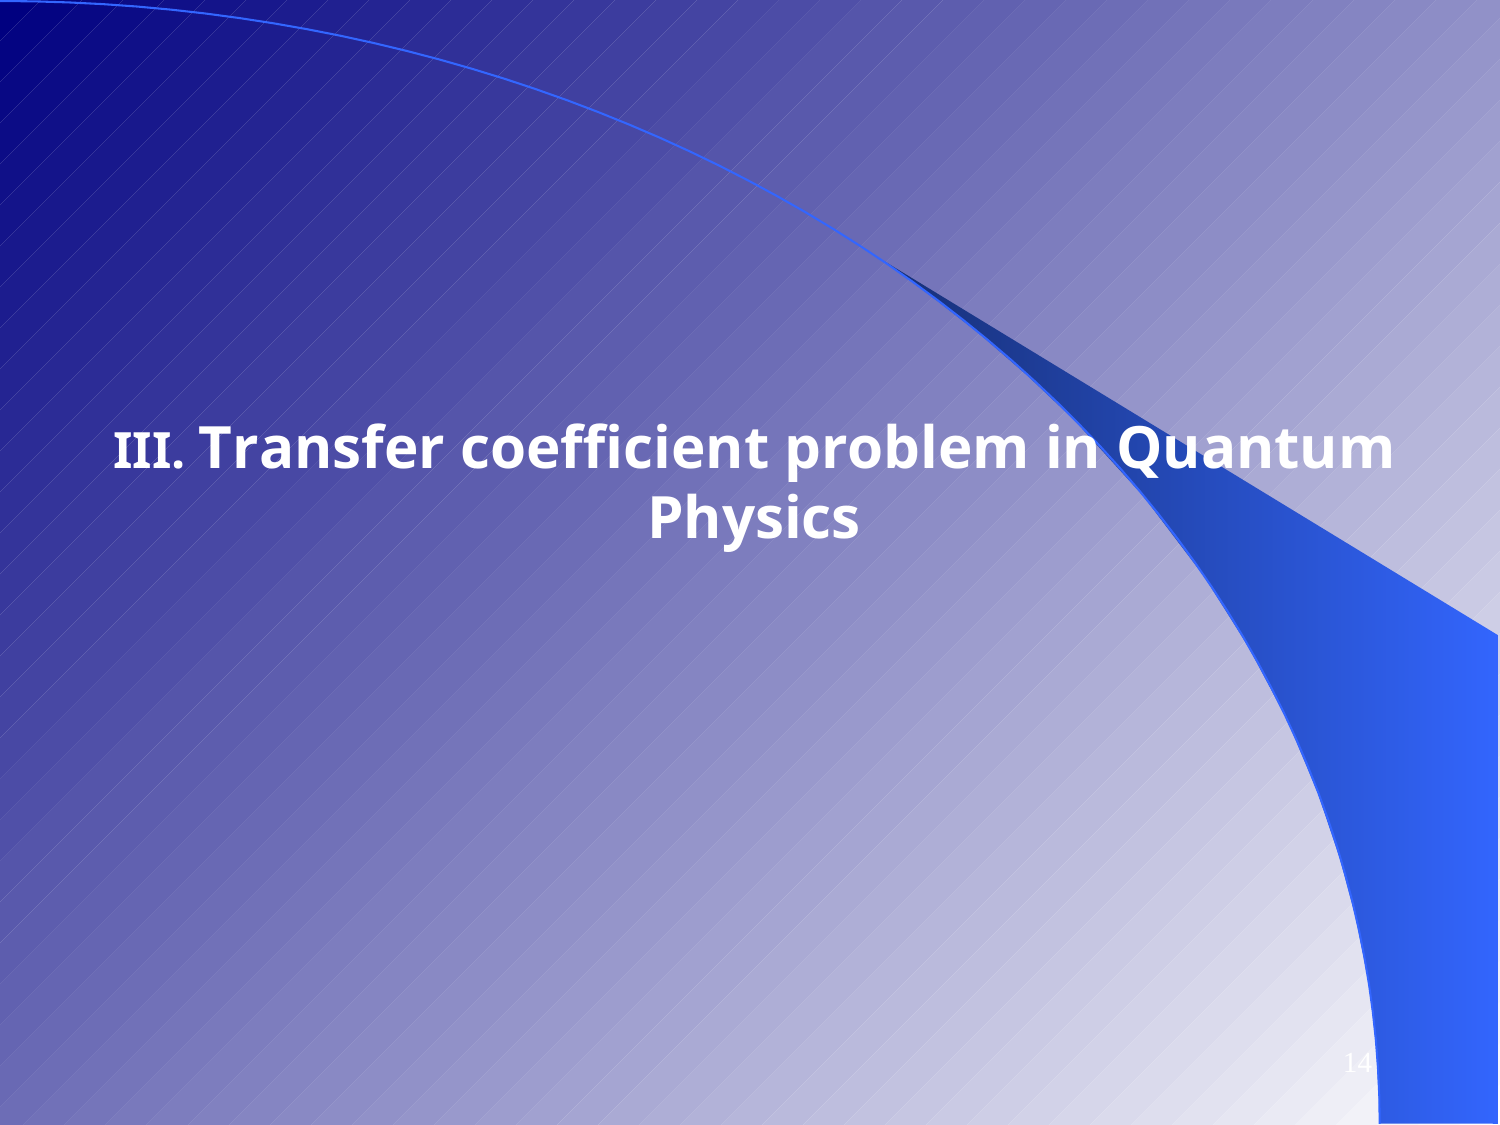

III. Transfer coefficient problem in Quantum Physics
14